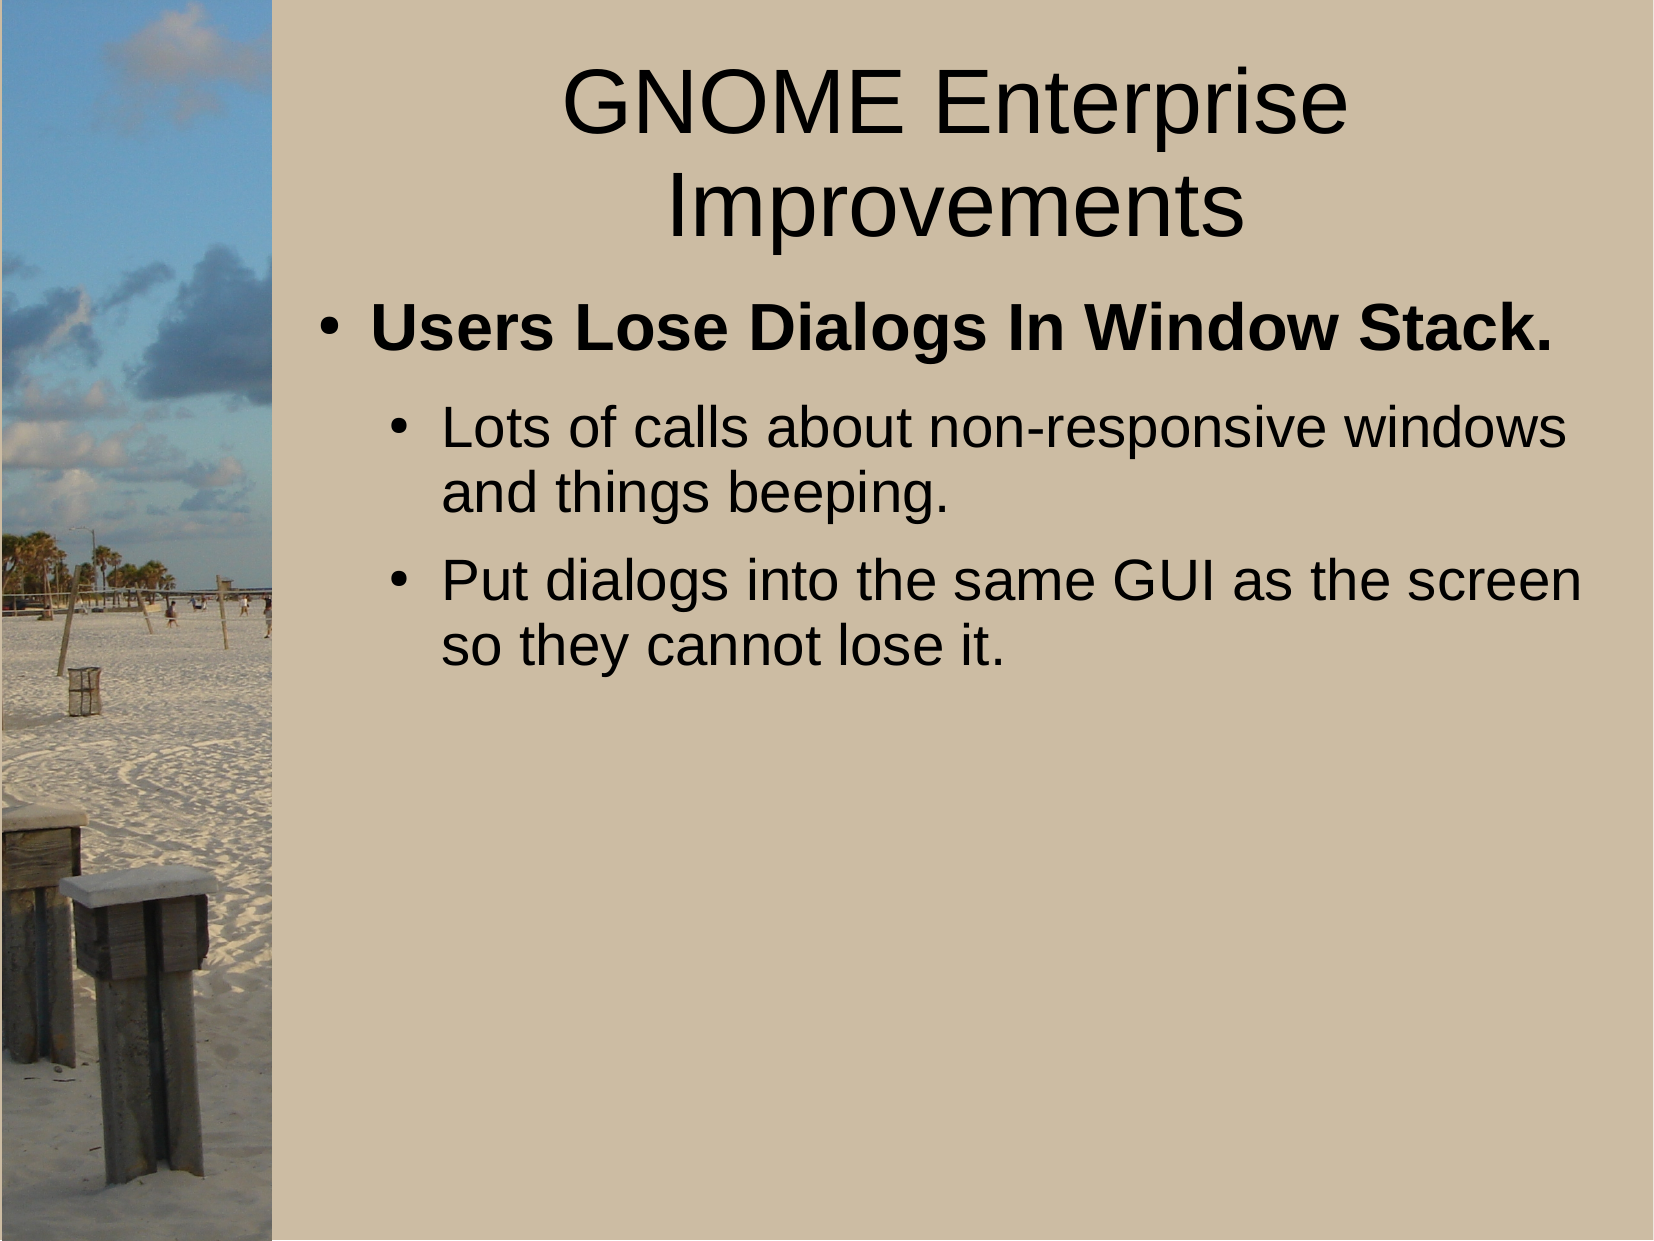

# GNOME Enterprise Improvements
Users Lose Dialogs In Window Stack.
Lots of calls about non-responsive windows and things beeping.
Put dialogs into the same GUI as the screen so they cannot lose it.